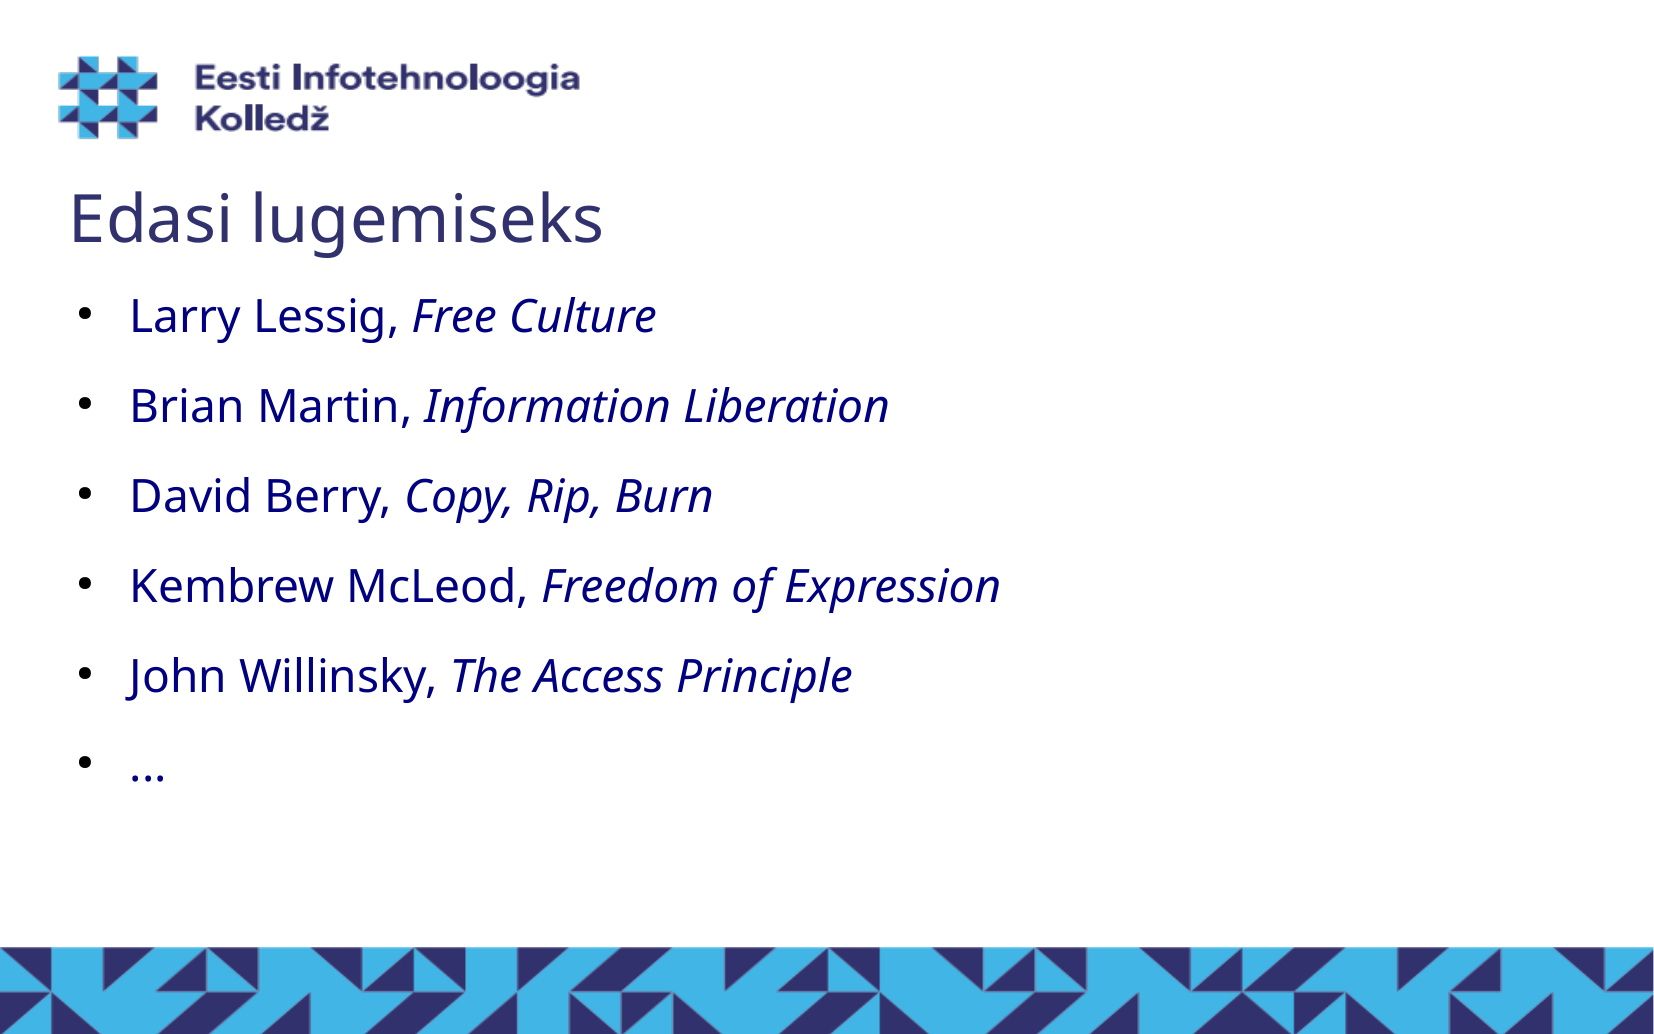

# Edasi lugemiseks
Larry Lessig, Free Culture
Brian Martin, Information Liberation
David Berry, Copy, Rip, Burn
Kembrew McLeod, Freedom of Expression
John Willinsky, The Access Principle
...